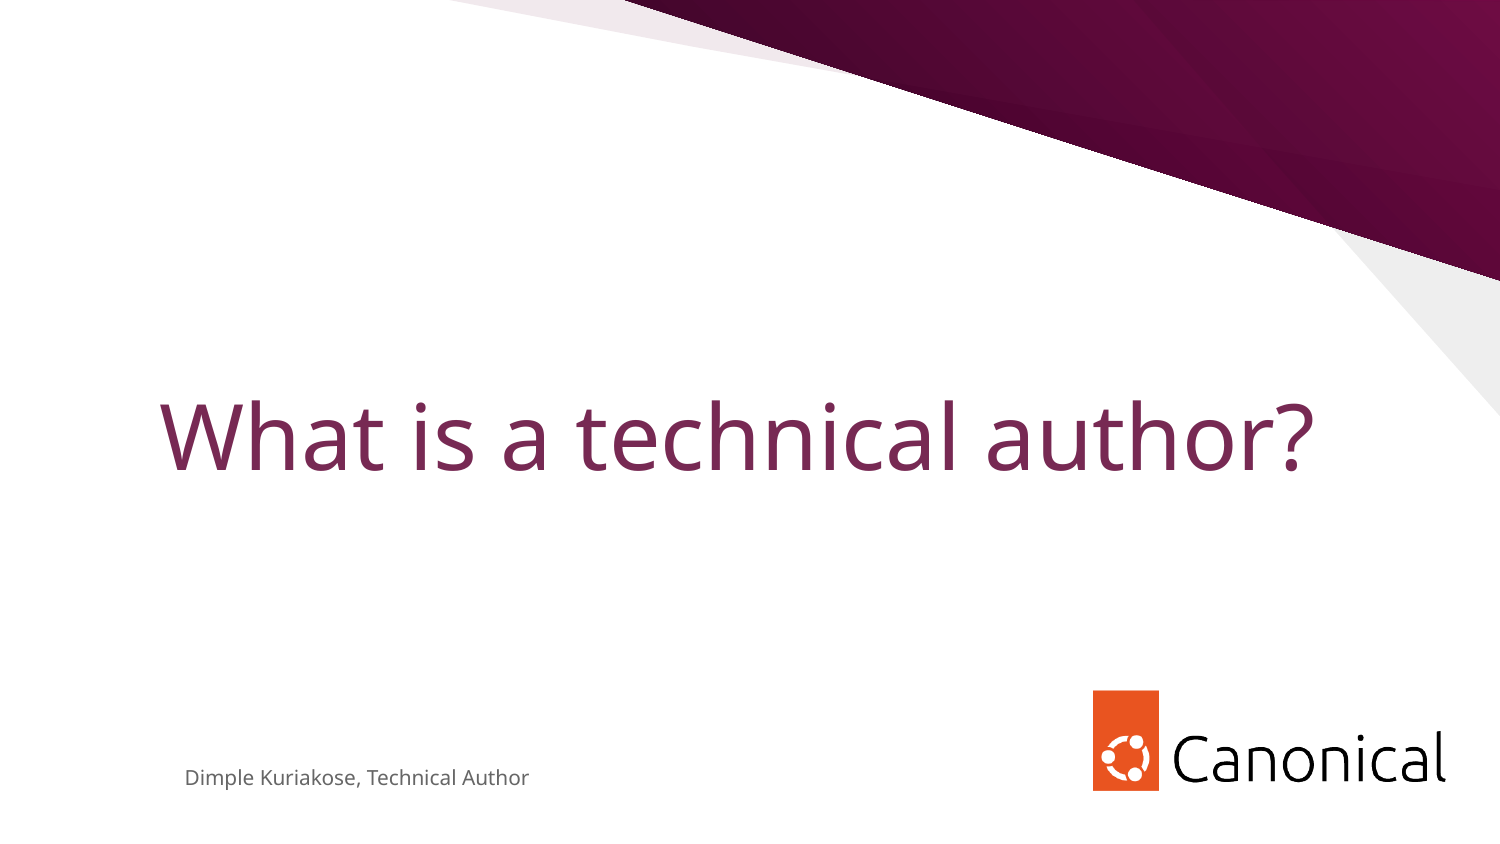

# What is a technical author?
Dimple Kuriakose, Technical Author